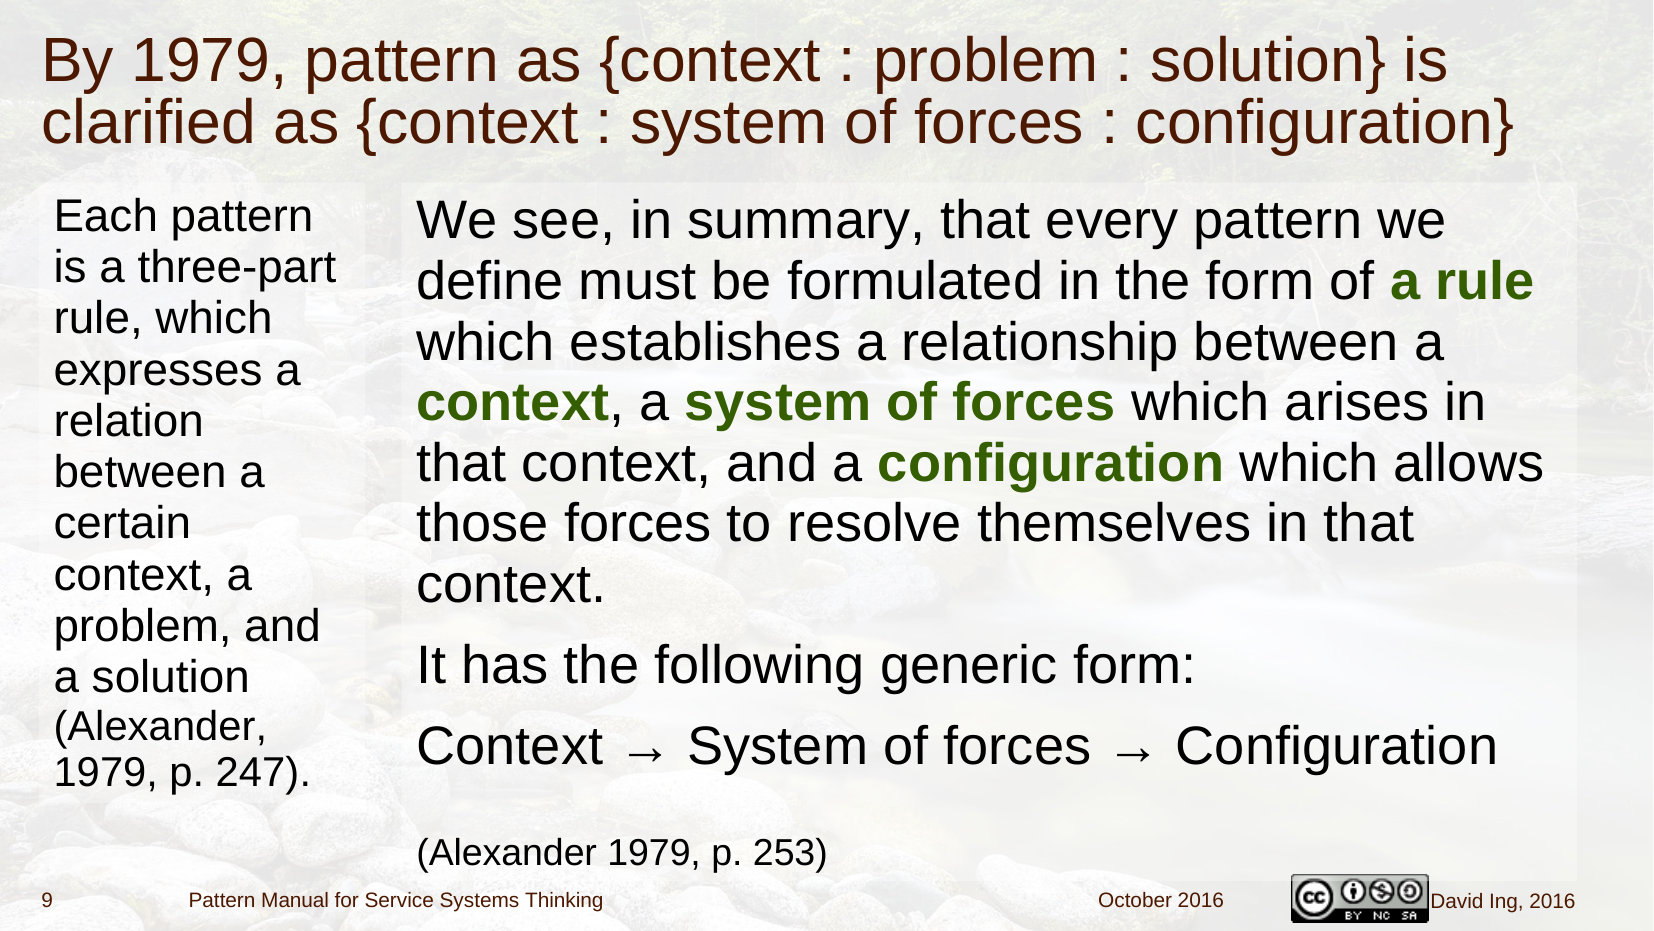

# By 1979, pattern as {context : problem : solution} is clarified as {context : system of forces : configuration}
Each pattern is a three-part rule, which expresses a relation between a certain context, a problem, and a solution
(Alexander, 1979, p. 247).
We see, in summary, that every pattern we define must be formulated in the form of a rule which establishes a relationship between a context, a system of forces which arises in that context, and a configuration which allows those forces to resolve themselves in that context.
It has the following generic form:
Context → System of forces → Configuration
(Alexander 1979, p. 253)
Pattern Manual for Service Systems Thinking
October 2016
9